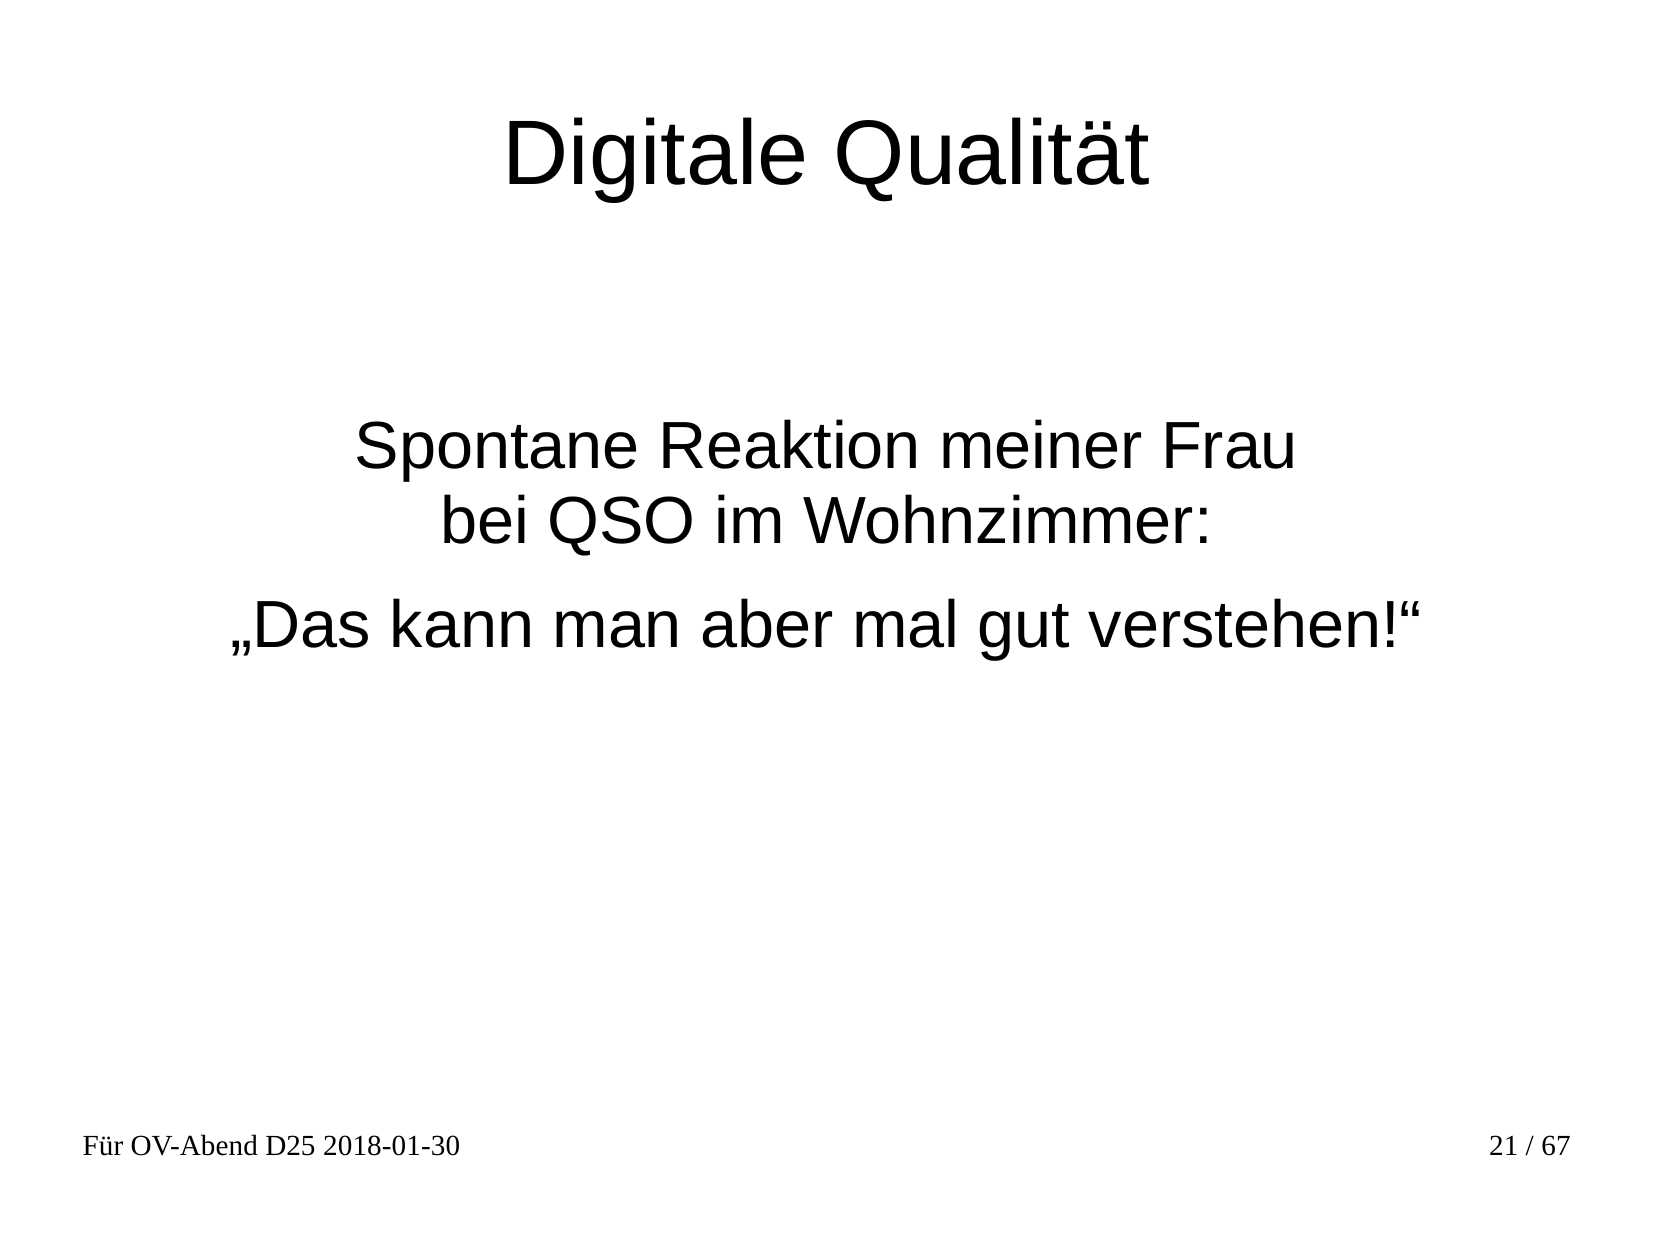

# Digitale Qualität
Spontane Reaktion meiner Frau
bei QSO im Wohnzimmer:
„Das kann man aber mal gut verstehen!“
21